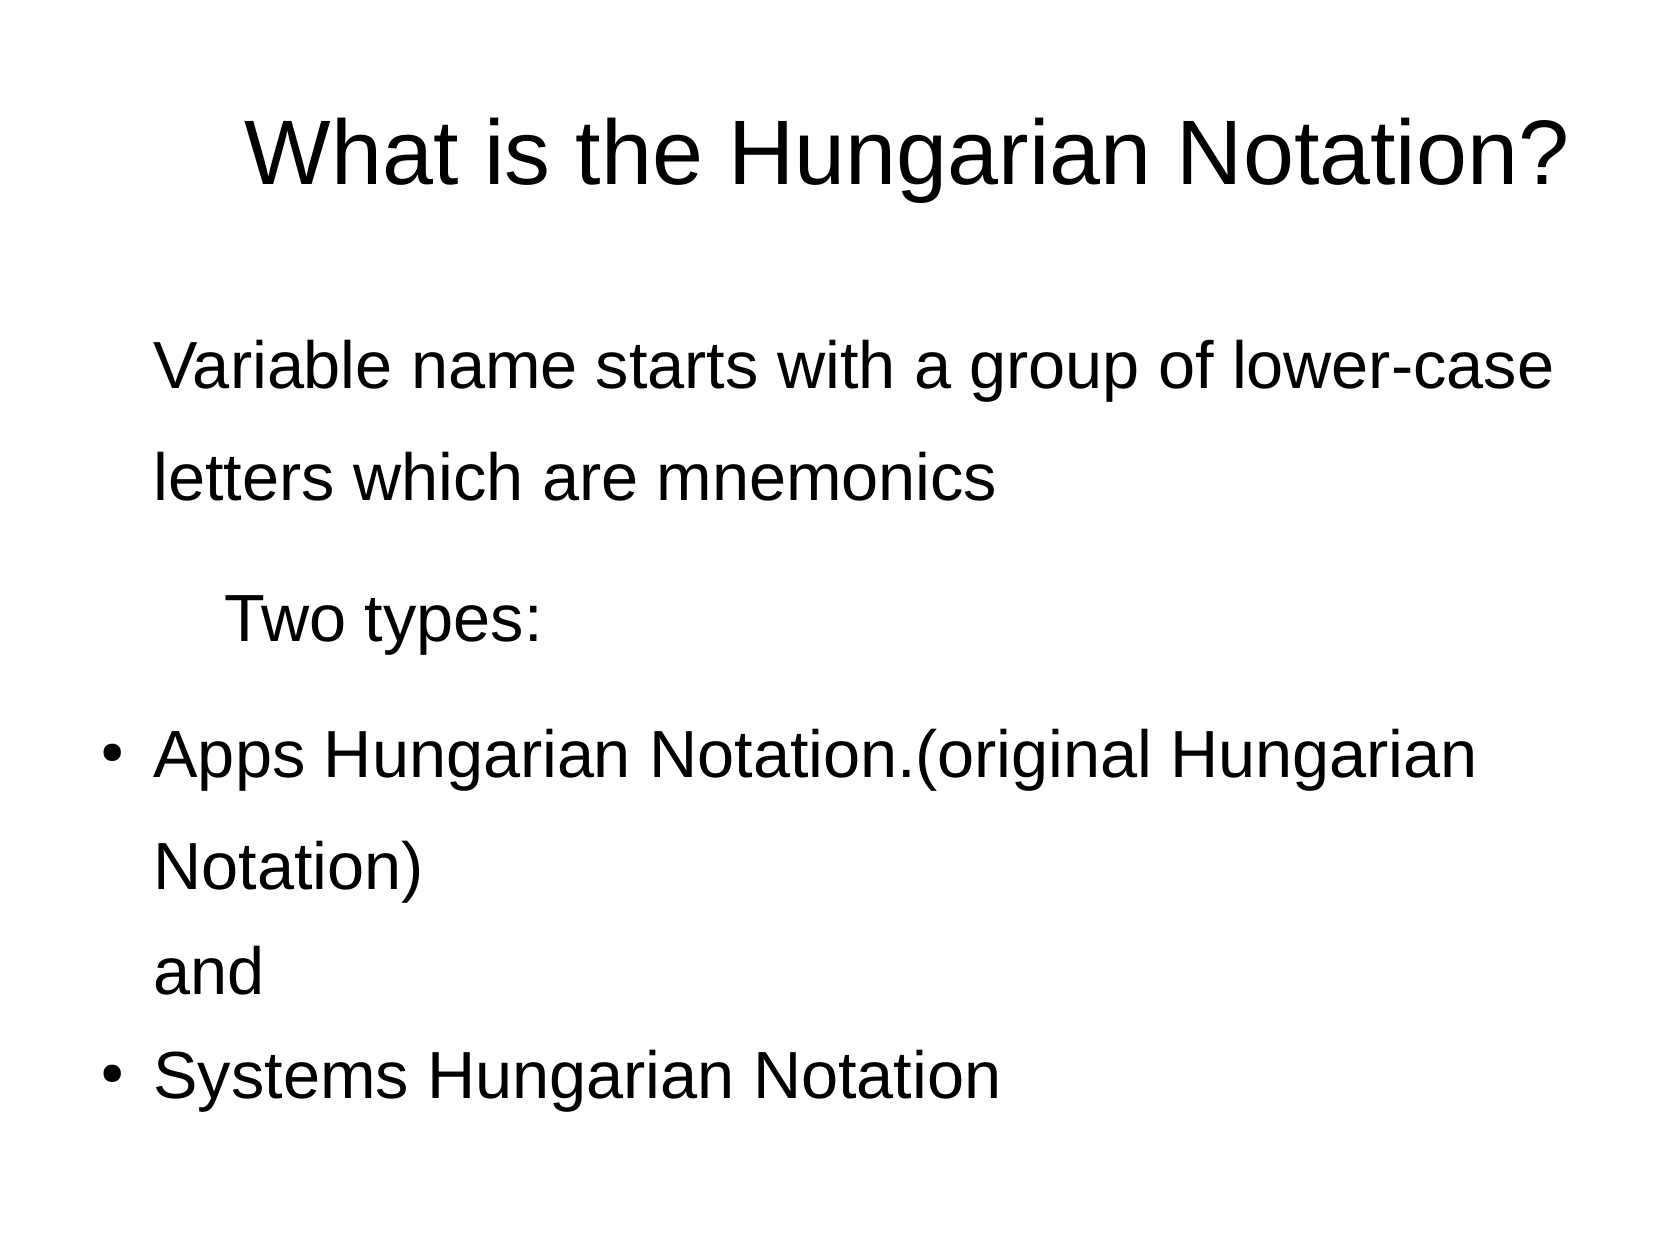

# What is the Hungarian Notation?
Variable name starts with a group of lower-case letters which are mnemonics
Two types:
Apps Hungarian Notation.(original Hungarian Notation)
and
Systems Hungarian Notation